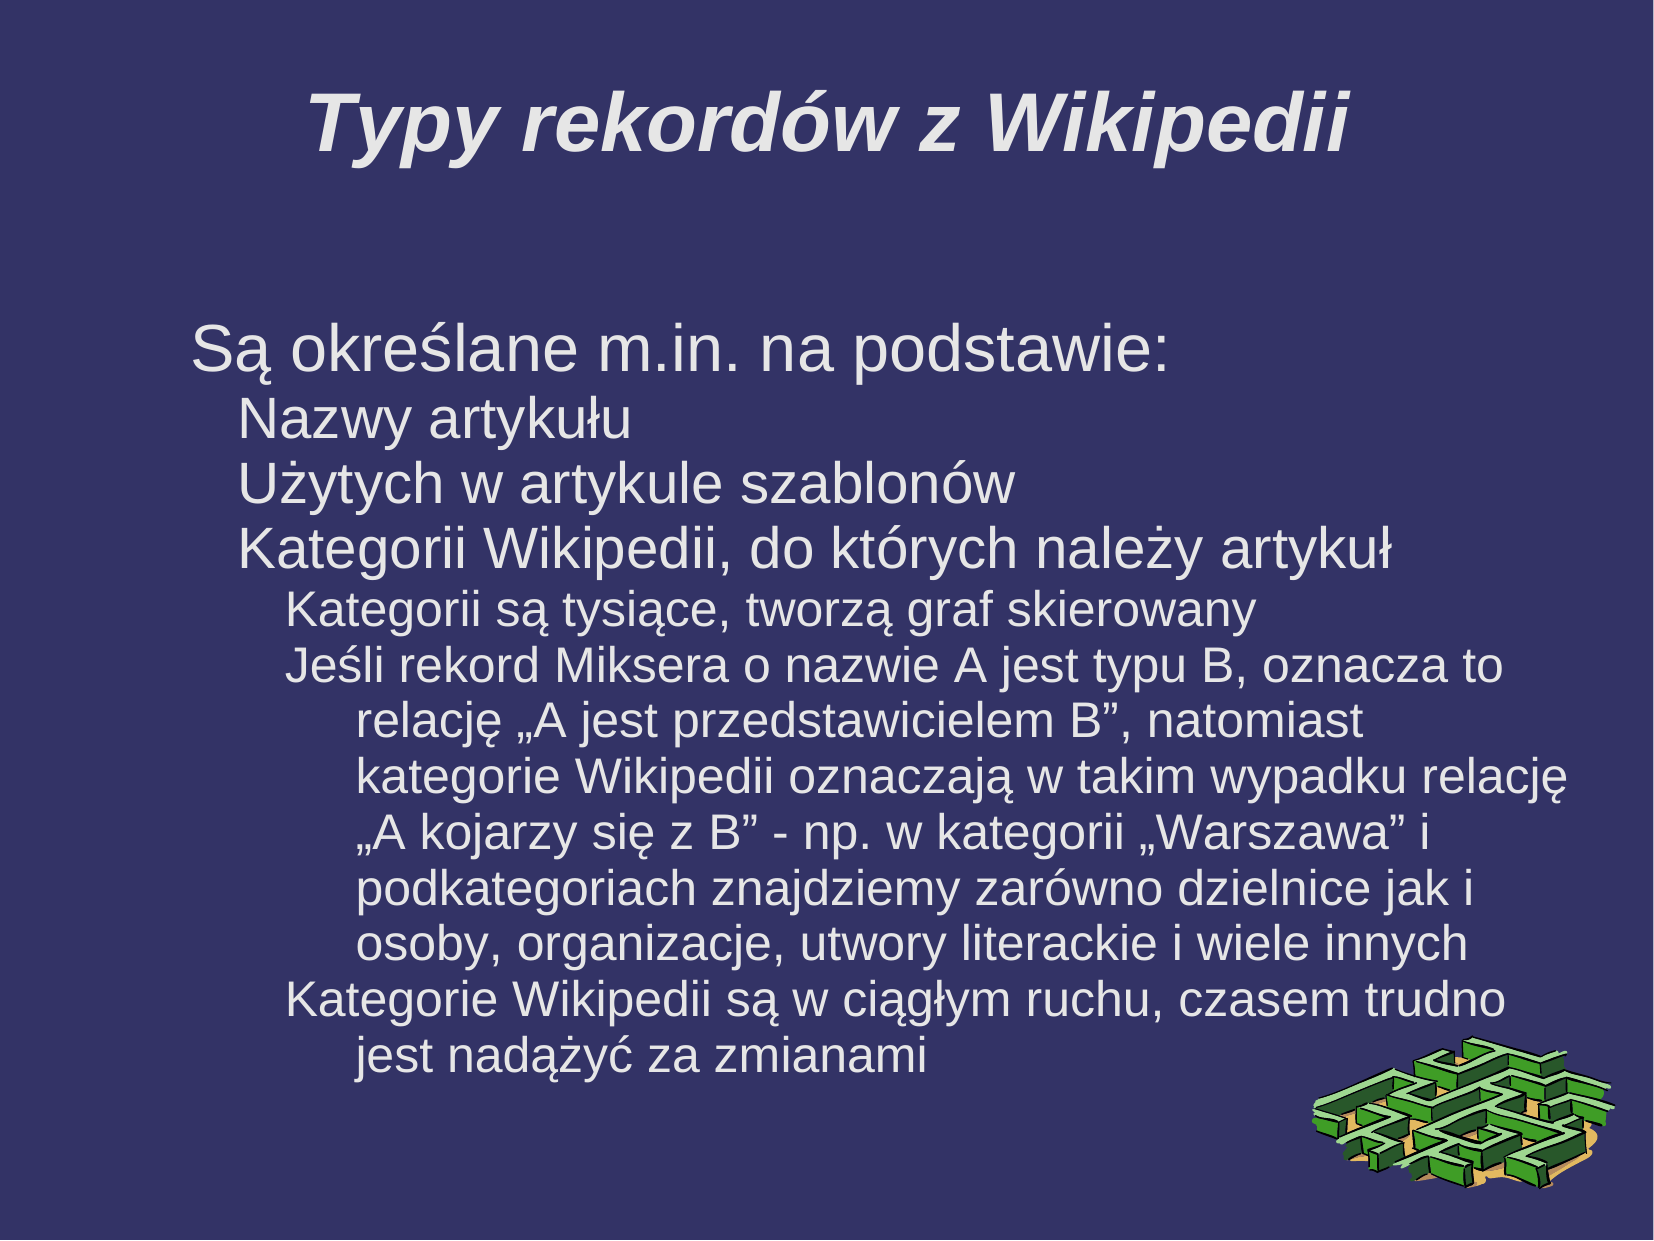

# Typy rekordów z Wikipedii
Są określane m.in. na podstawie:
Nazwy artykułu
Użytych w artykule szablonów
Kategorii Wikipedii, do których należy artykuł
Kategorii są tysiące, tworzą graf skierowany
Jeśli rekord Miksera o nazwie A jest typu B, oznacza to relację „A jest przedstawicielem B”, natomiast kategorie Wikipedii oznaczają w takim wypadku relację „A kojarzy się z B” - np. w kategorii „Warszawa” i podkategoriach znajdziemy zarówno dzielnice jak i osoby, organizacje, utwory literackie i wiele innych
Kategorie Wikipedii są w ciągłym ruchu, czasem trudno jest nadążyć za zmianami